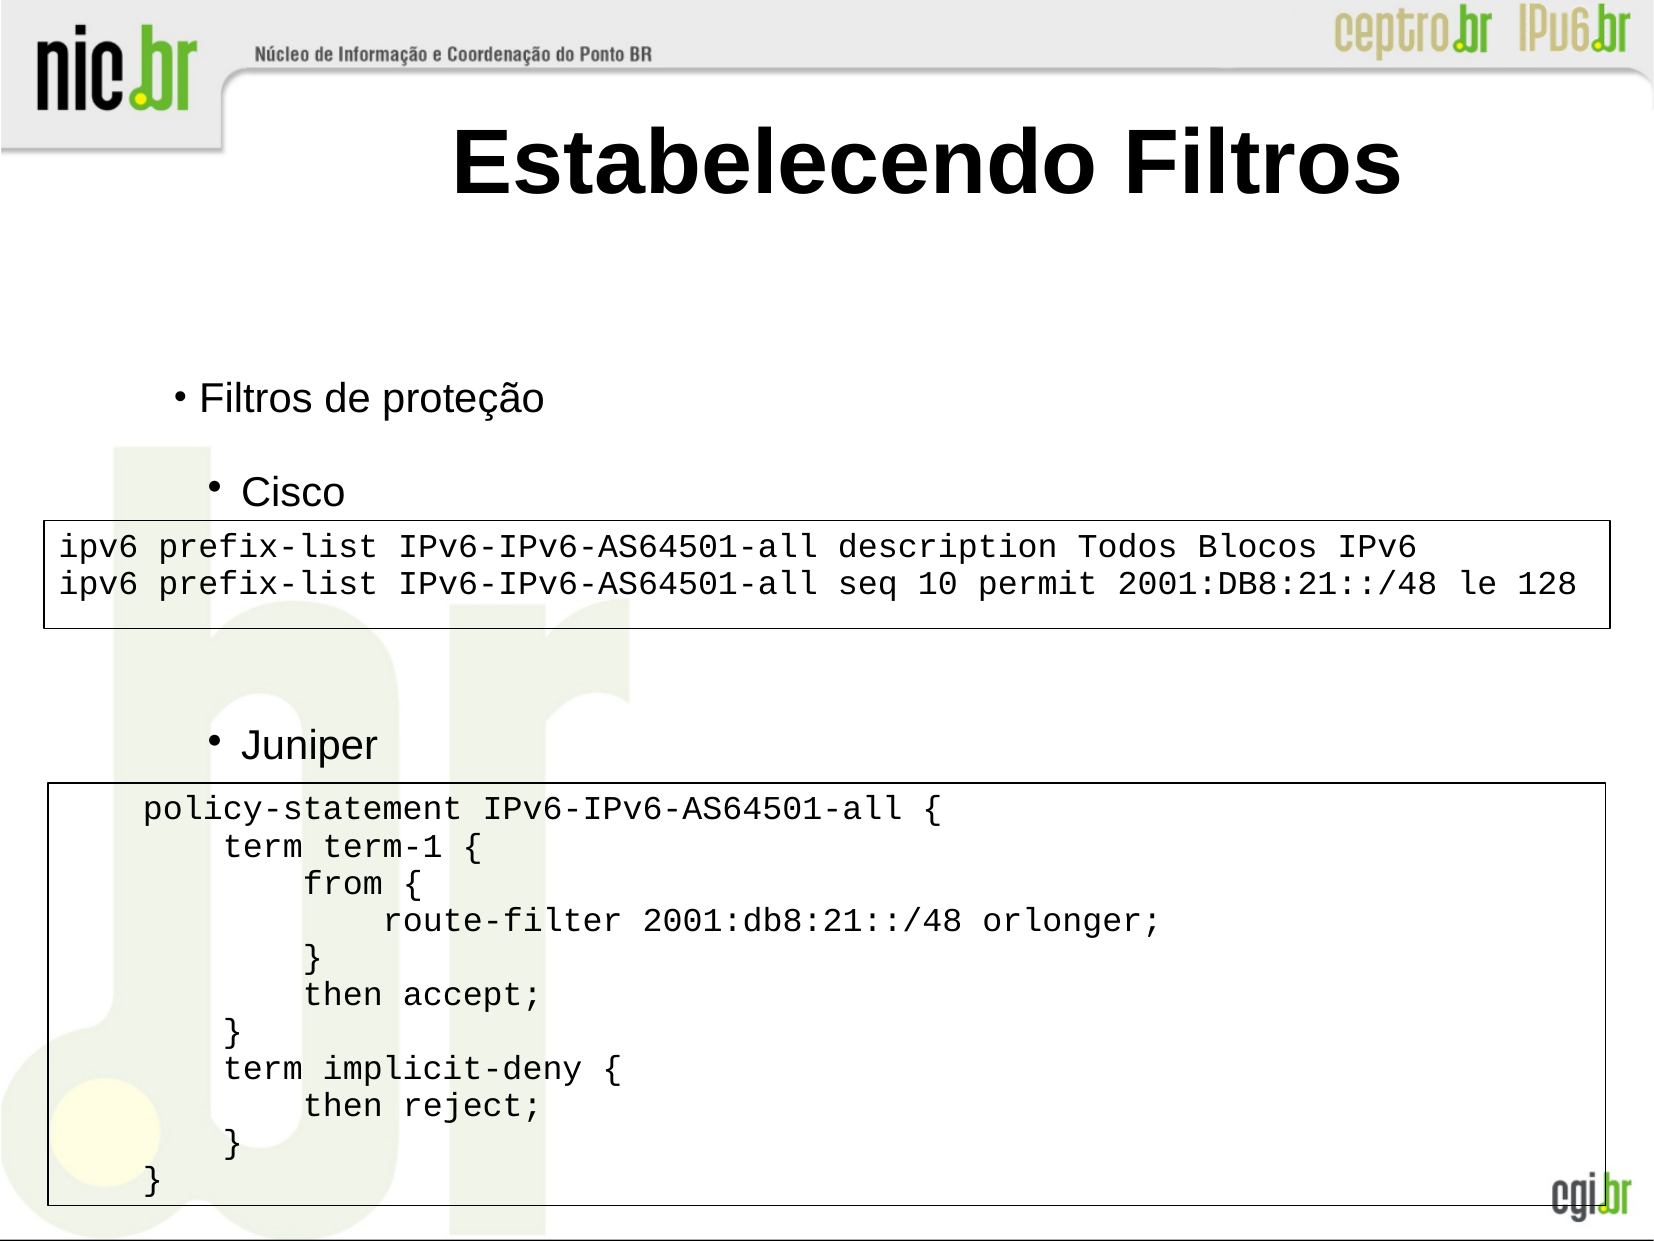

Estabelecendo Filtros
 Filtros de proteção
Cisco
Juniper
ipv6 prefix-list IPv6-IPv6-AS64501-all description Todos Blocos IPv6
ipv6 prefix-list IPv6-IPv6-AS64501-all seq 10 permit 2001:DB8:21::/48 le 128
 policy-statement IPv6-IPv6-AS64501-all {
 term term-1 {
 from {
 route-filter 2001:db8:21::/48 orlonger;
 }
 then accept;
 }
 term implicit-deny {
 then reject;
 }
 }